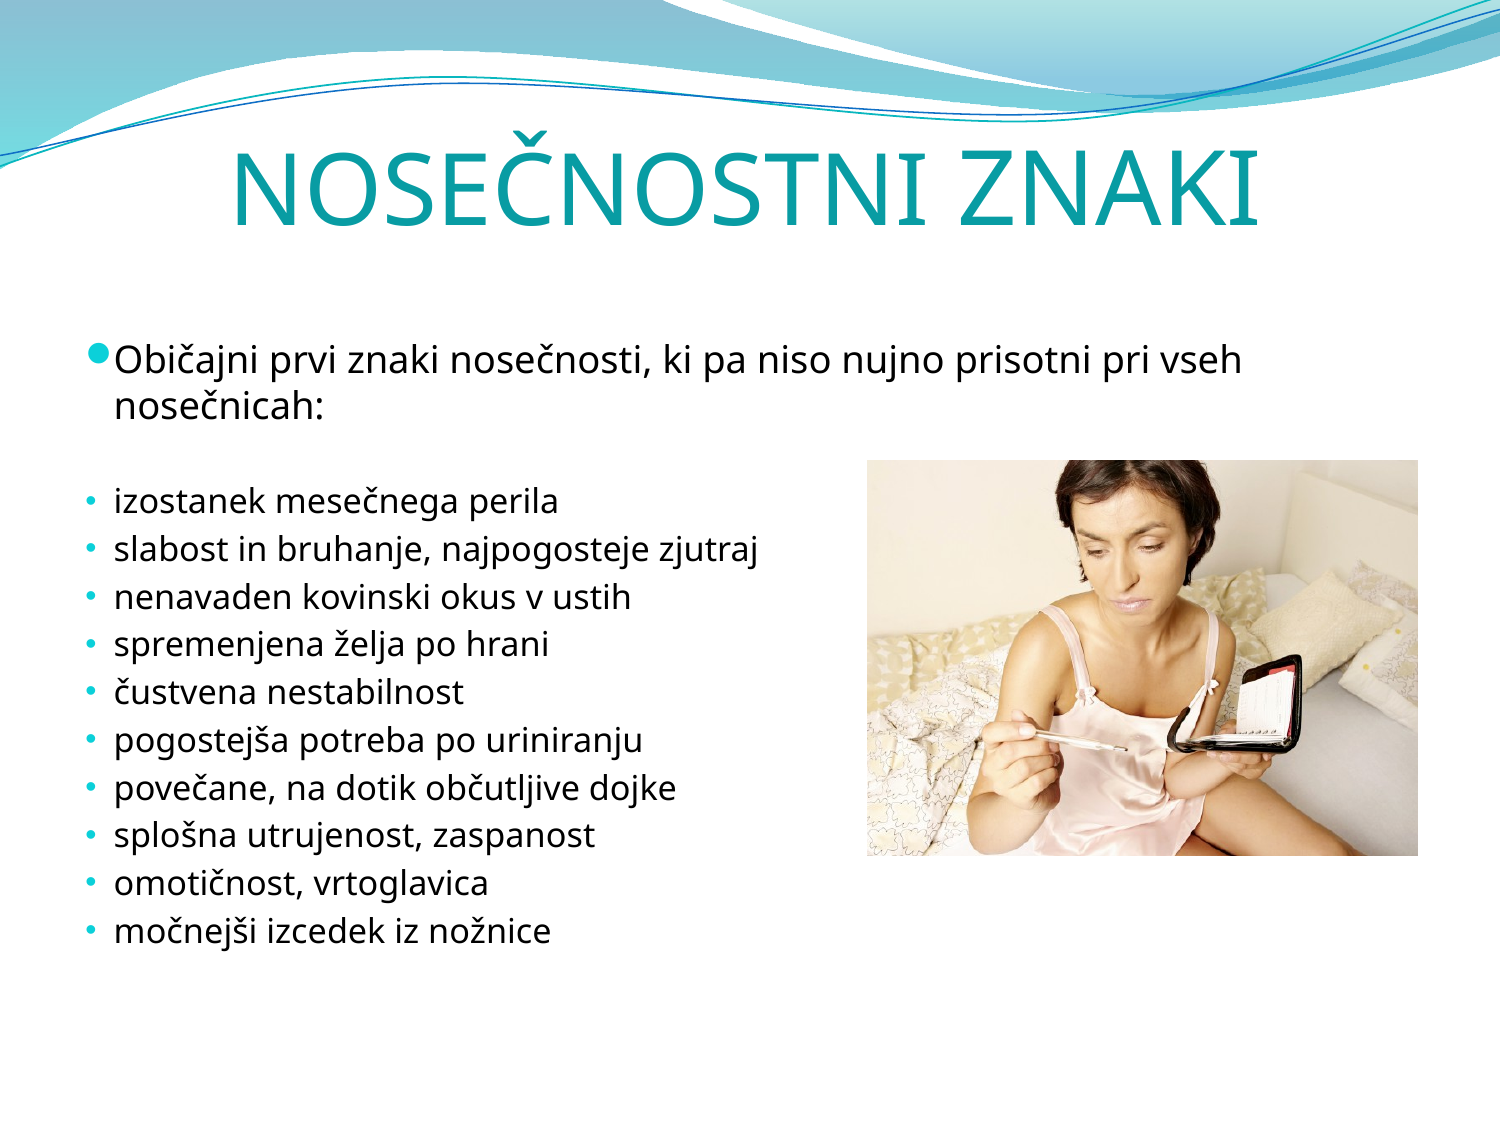

# NOSEČNOSTNI ZNAKI
Običajni prvi znaki nosečnosti, ki pa niso nujno prisotni pri vseh nosečnicah:
izostanek mesečnega perila
slabost in bruhanje, najpogosteje zjutraj
nenavaden kovinski okus v ustih
spremenjena želja po hrani
čustvena nestabilnost
pogostejša potreba po uriniranju
povečane, na dotik občutljive dojke
splošna utrujenost, zaspanost
omotičnost, vrtoglavica
močnejši izcedek iz nožnice